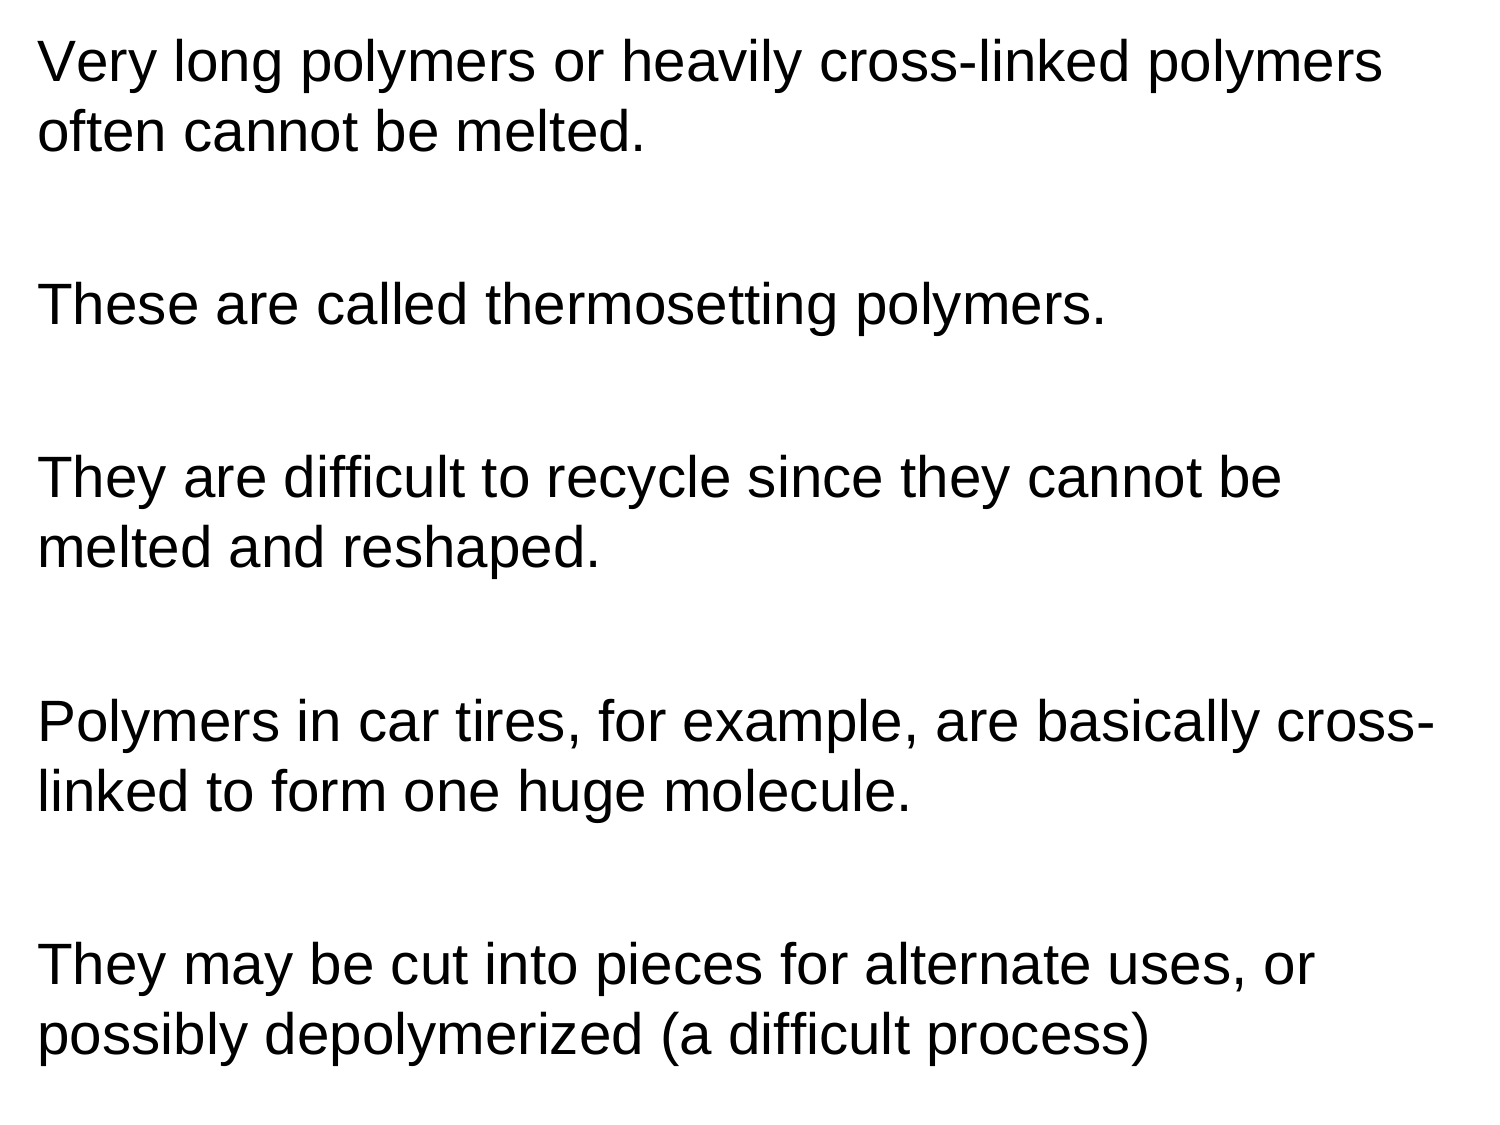

# Very long polymers or heavily cross-linked polymers often cannot be melted.
These are called thermosetting polymers.
They are difficult to recycle since they cannot be melted and reshaped.
Polymers in car tires, for example, are basically cross-linked to form one huge molecule.
They may be cut into pieces for alternate uses, or possibly depolymerized (a difficult process)